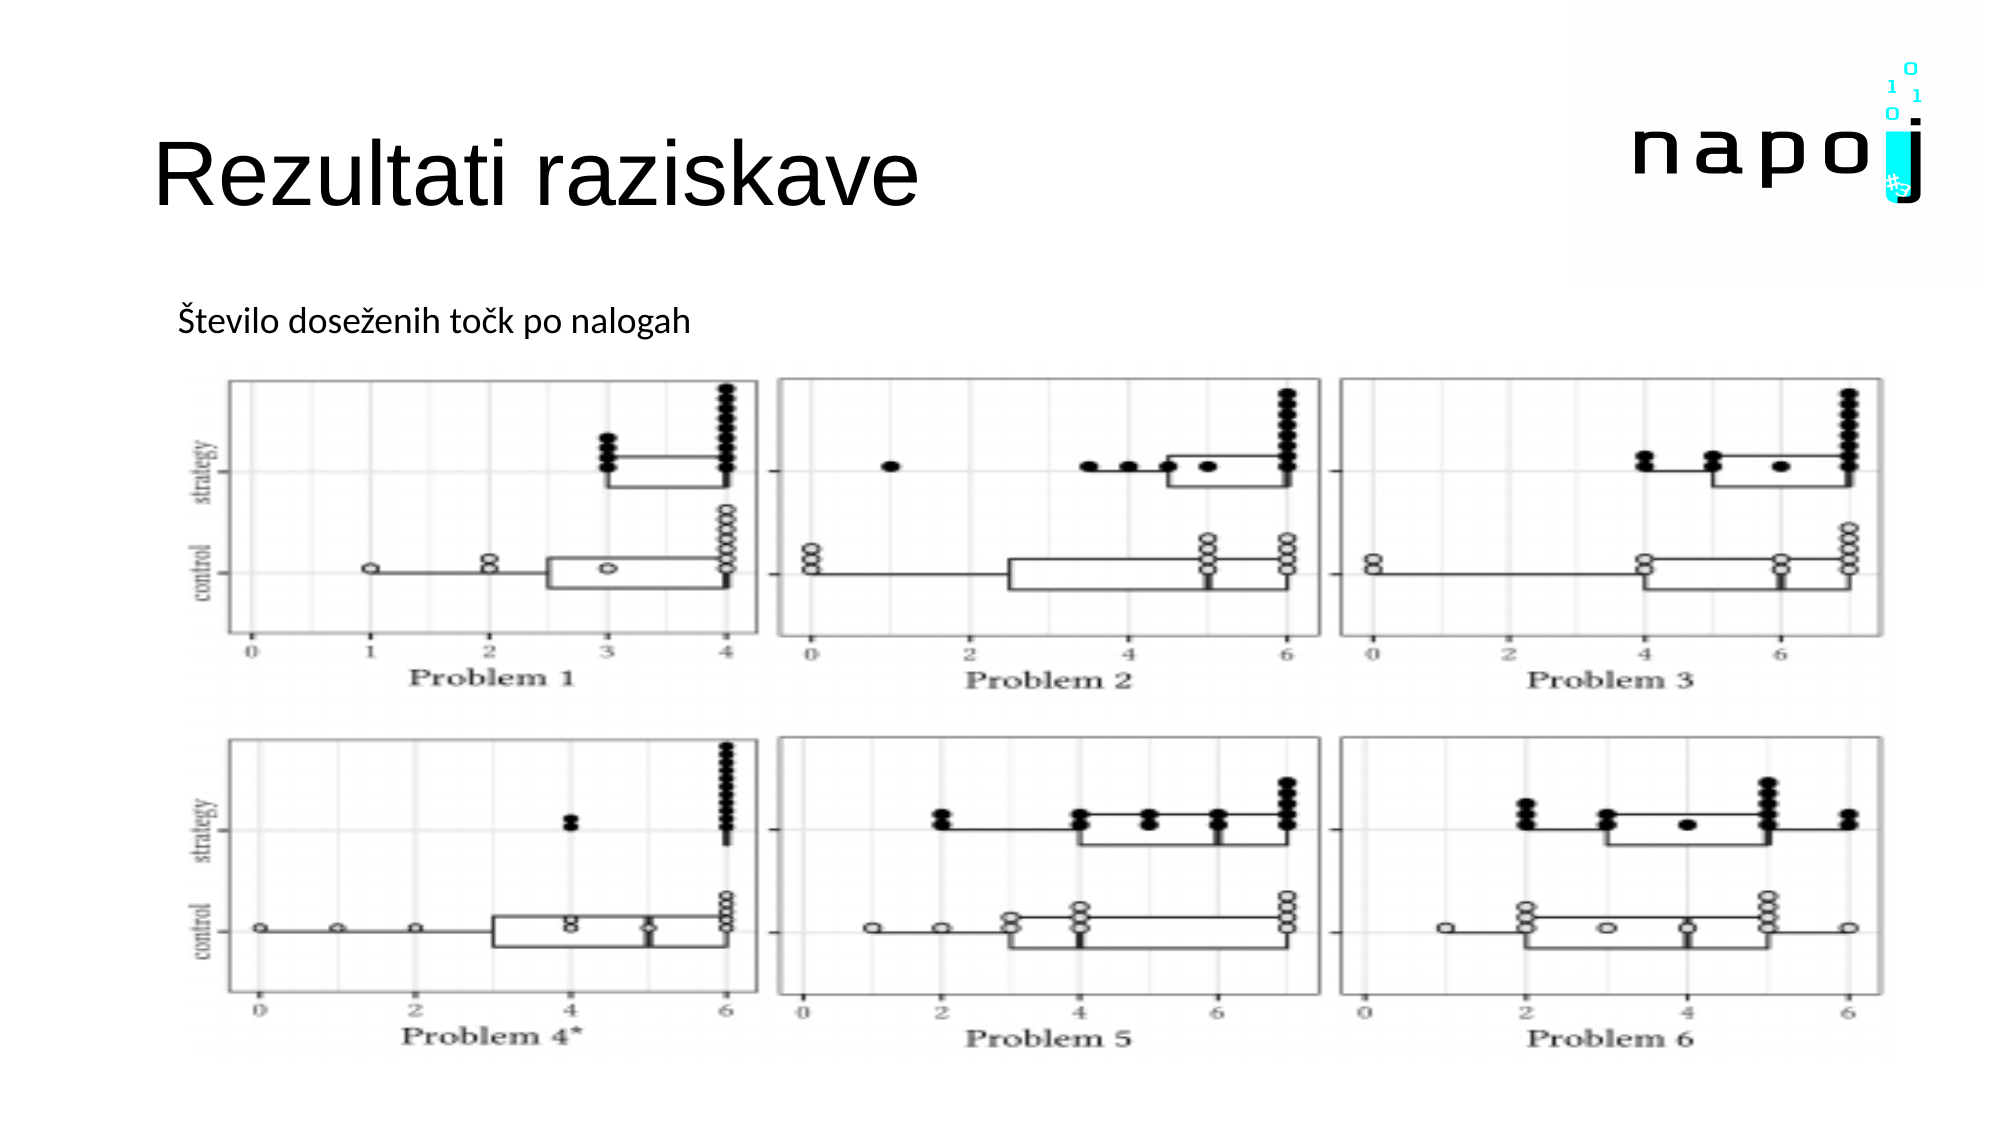

# Rezultati raziskave
Število doseženih točk po nalogah